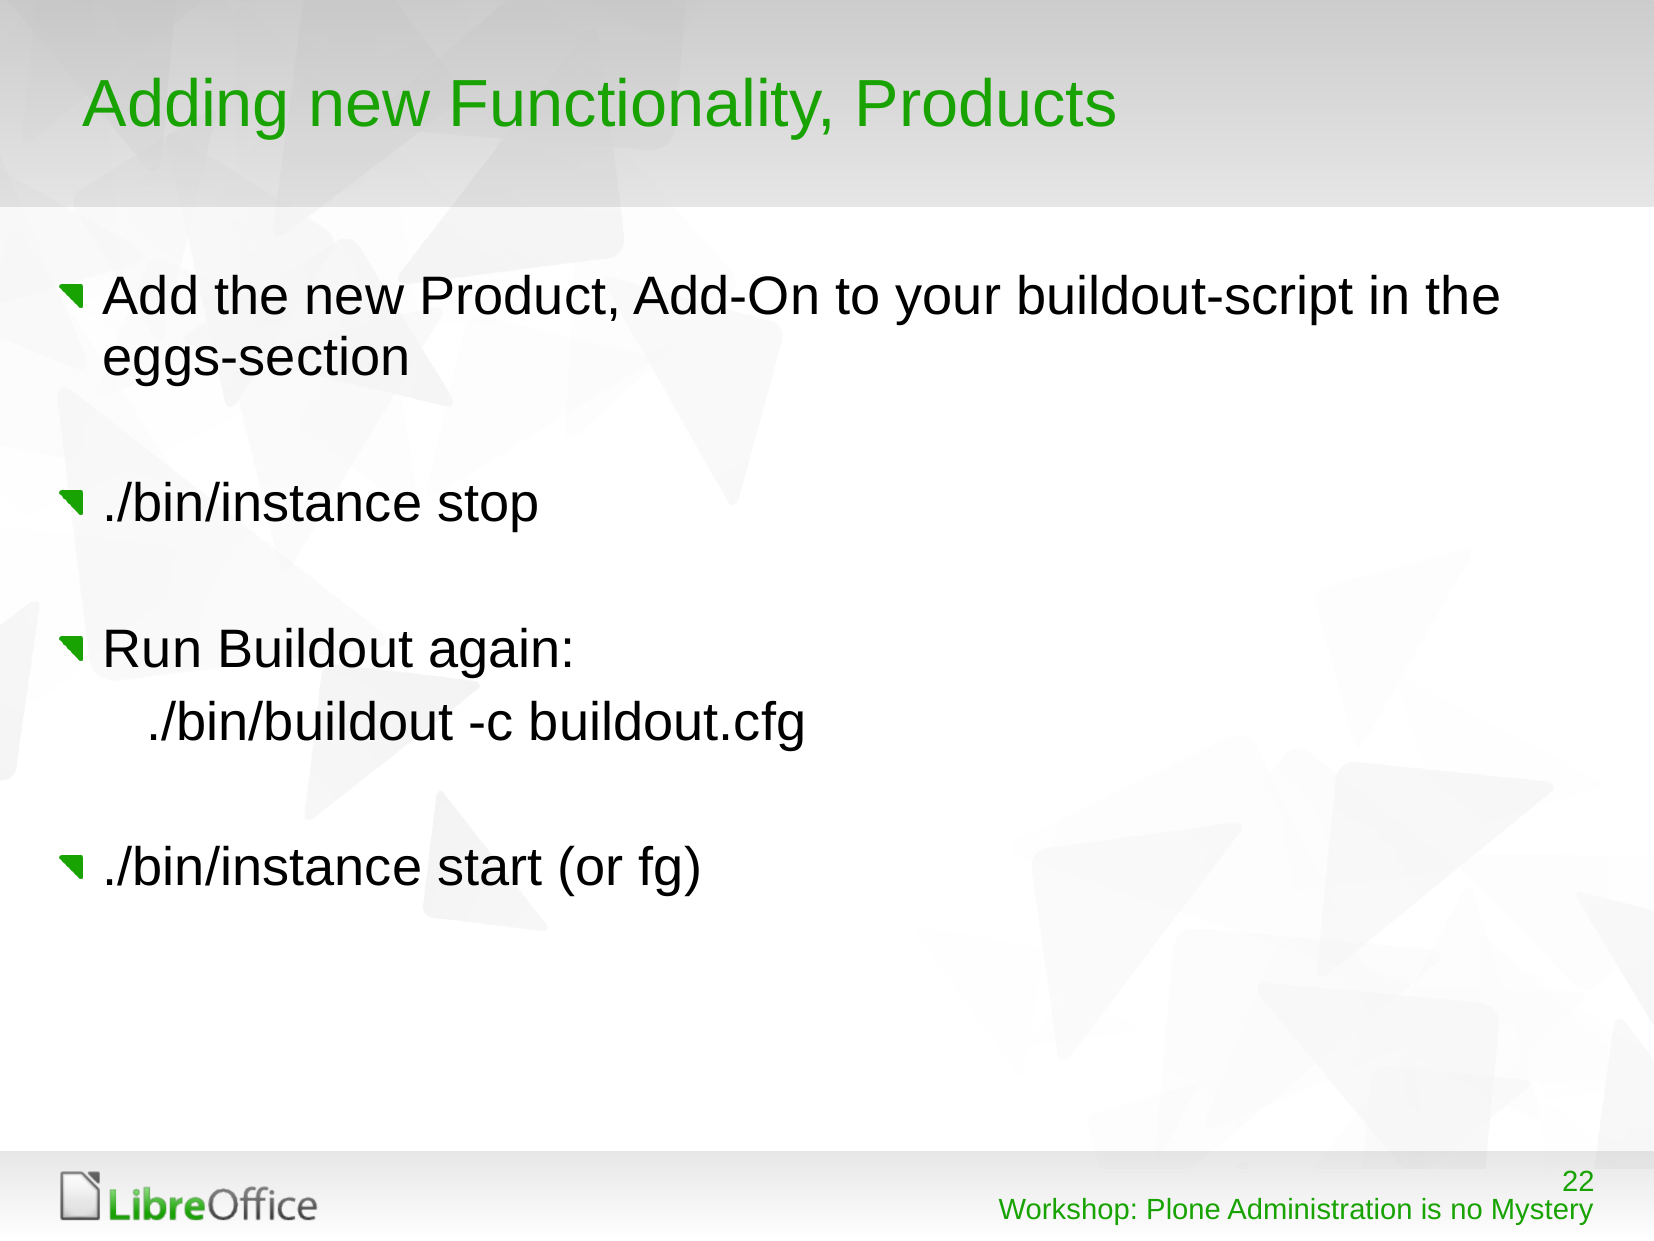

# Adding new Functionality, Products
Add the new Product, Add-On to your buildout-script in the eggs-section
./bin/instance stop
Run Buildout again:
./bin/buildout -c buildout.cfg
./bin/instance start (or fg)
22
Workshop: Plone Administration is no Mystery